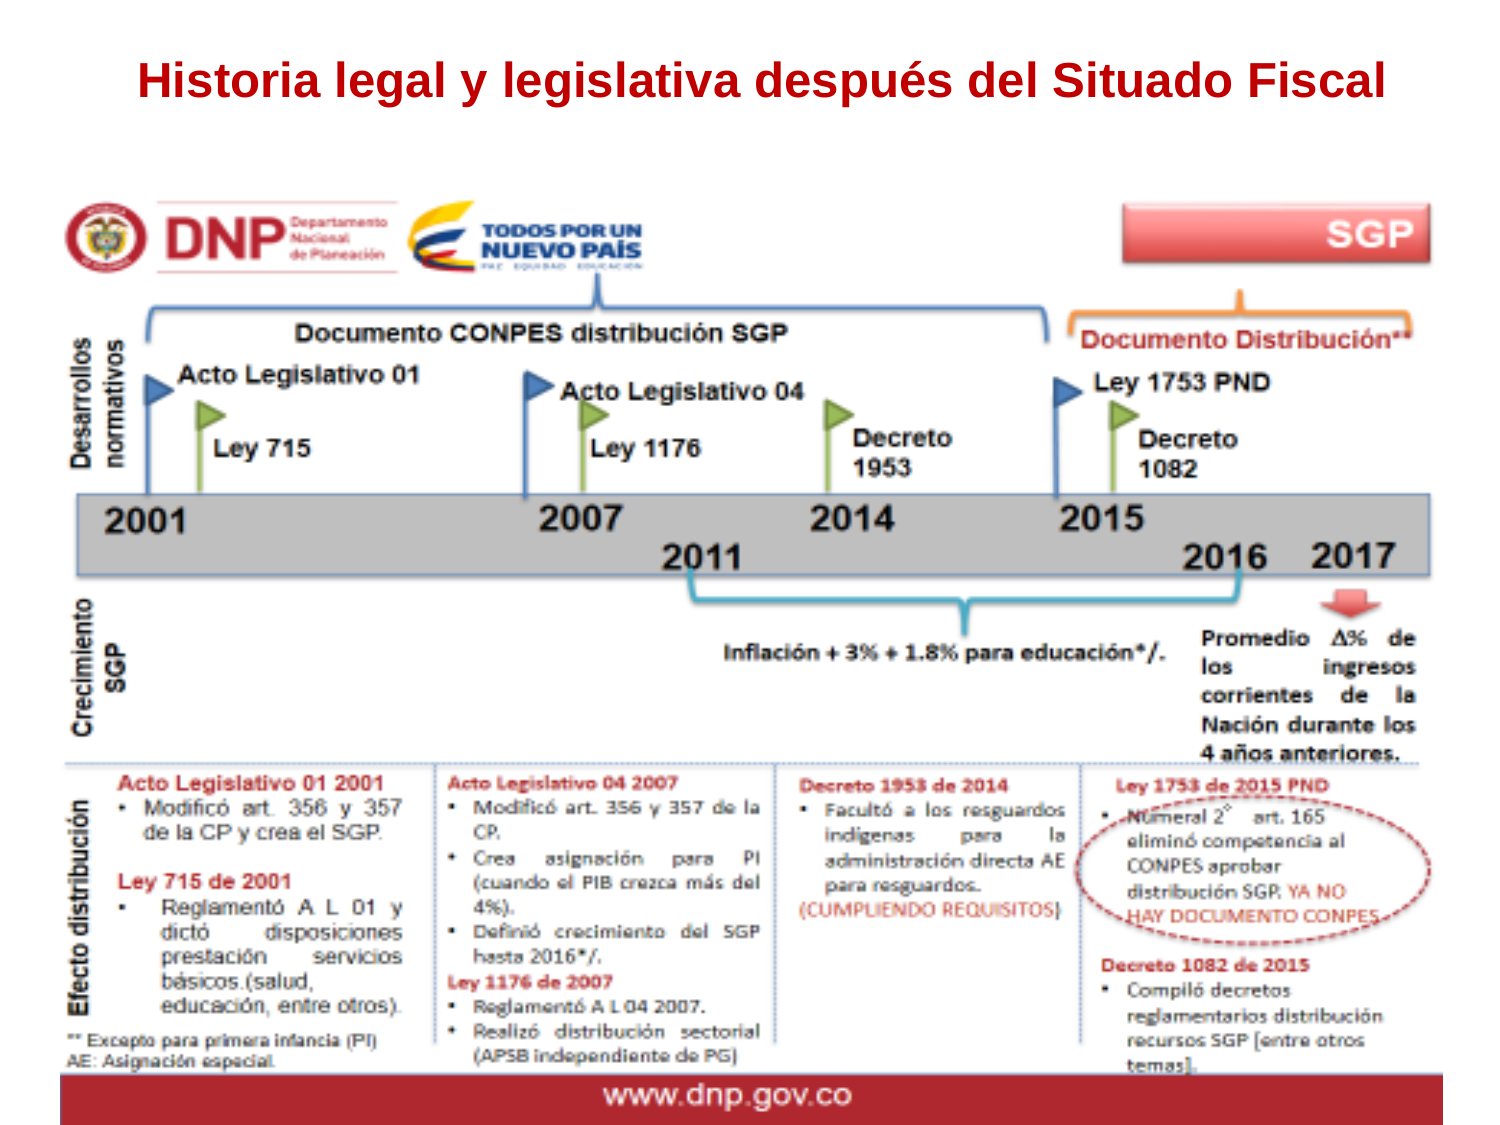

# Historia legal y legislativa después del Situado Fiscal